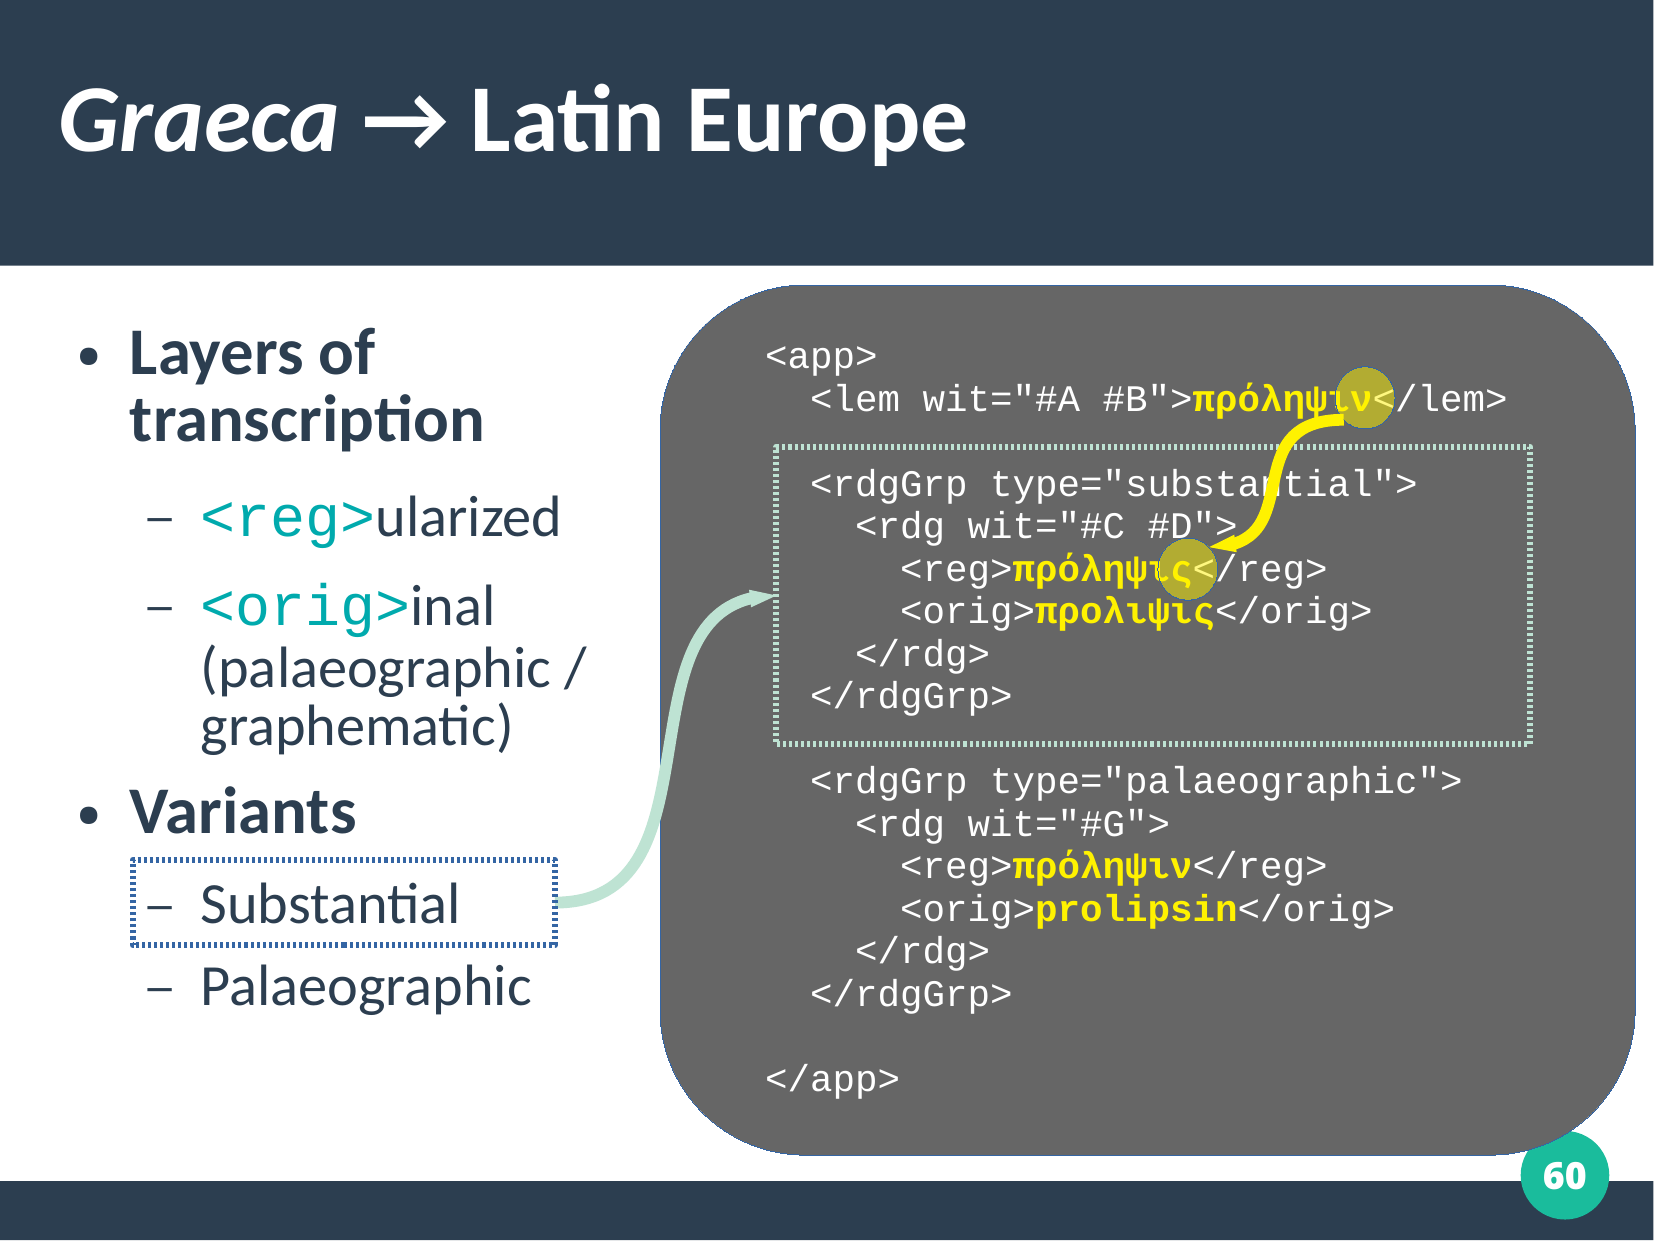

# Graeca → Latin Europe
<app>
 <lem wit="#A #B">πρόληψιν</lem>
 <rdgGrp type="substantial">
 <rdg wit="#C #D">
 <reg>πρόληψις</reg>
 <orig>προλιψις</orig>
 </rdg>
 </rdgGrp>
 <rdgGrp type="palaeographic">
 <rdg wit="#G">
 <reg>πρόληψιν</reg>
 <orig>prolipsin</orig>
 </rdg>
 </rdgGrp>
</app>
Layers of transcription
<reg>ularized
<orig>inal (palaeographic / graphematic)
Variants
Substantial
Palaeographic
60